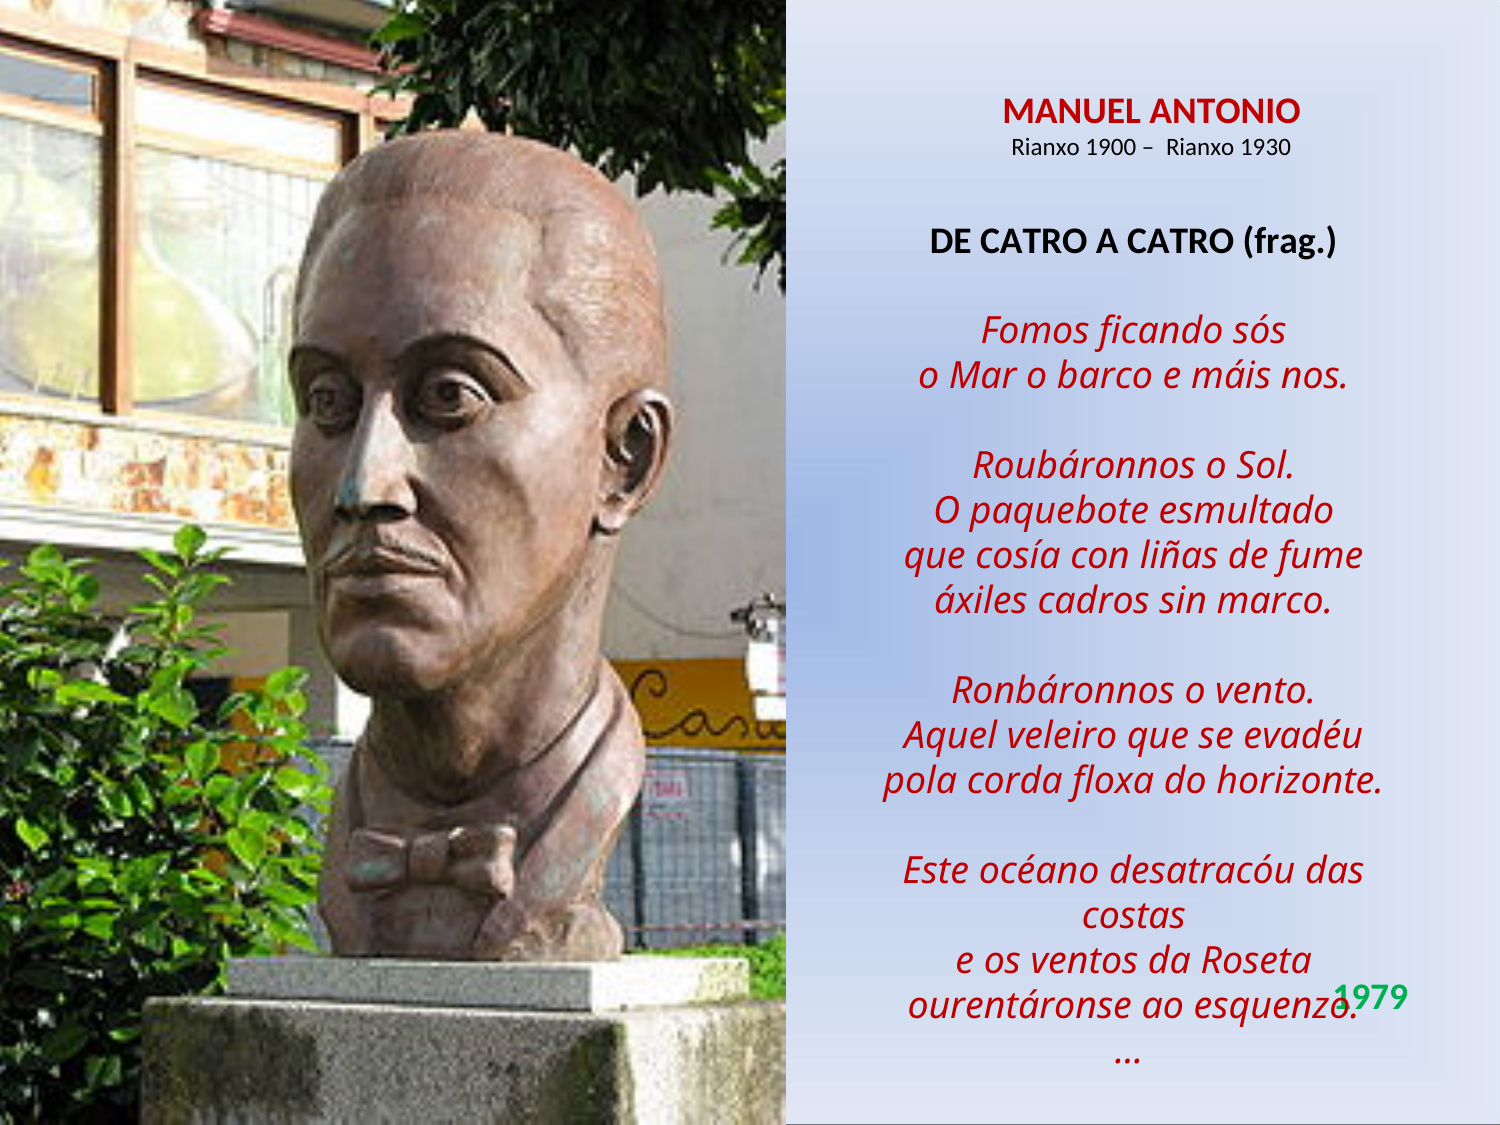

MANUEL ANTONIO
Rianxo 1900 – Rianxo 1930
DE CATRO A CATRO (frag.)
Fomos ficando sós
o Mar o barco e máis nos.
Roubáronnos o Sol.
O paquebote esmultado
que cosía con liñas de fume
áxiles cadros sin marco.
Ronbáronnos o vento.
Aquel veleiro que se evadéu
pola corda floxa do horizonte.
Este océano desatracóu das costas
e os ventos da Roseta
ourentáronse ao esquenzo.
...
1979